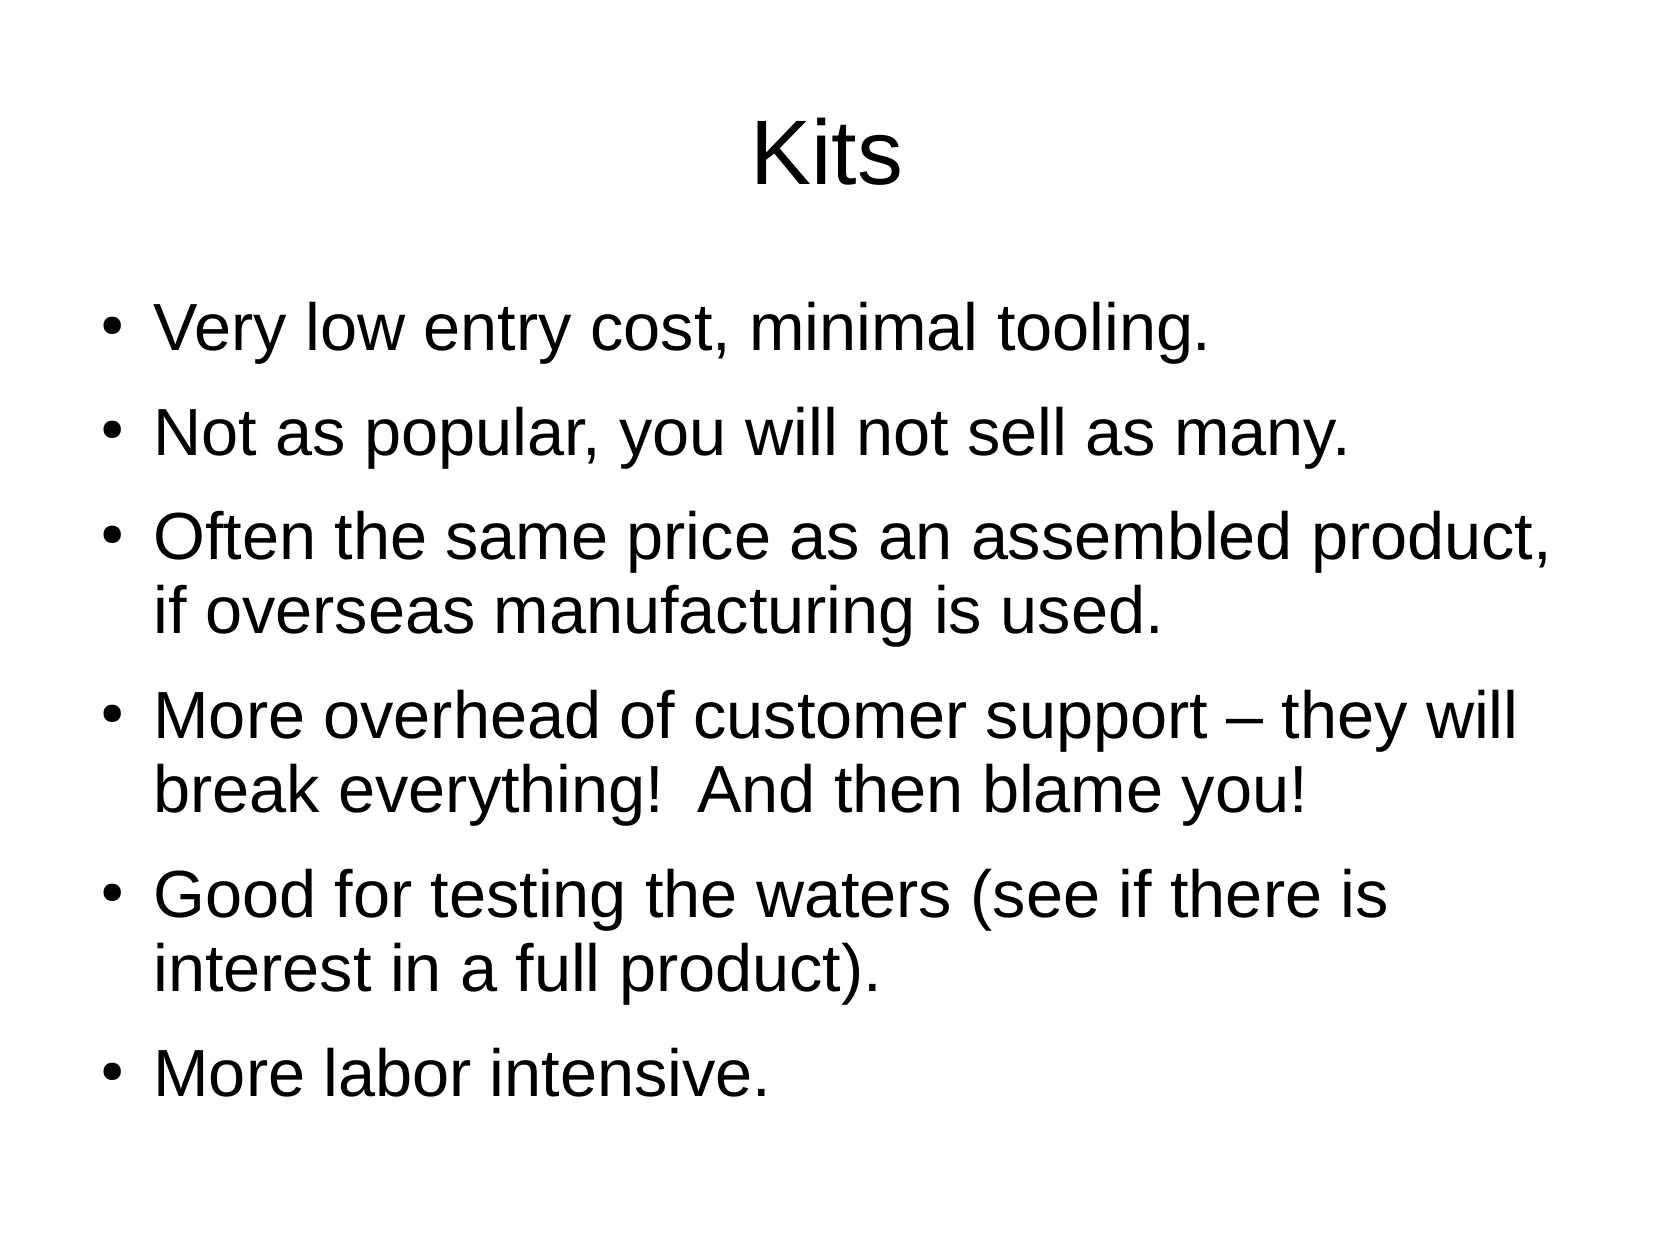

# Kits
Very low entry cost, minimal tooling.
Not as popular, you will not sell as many.
Often the same price as an assembled product, if overseas manufacturing is used.
More overhead of customer support – they will break everything! And then blame you!
Good for testing the waters (see if there is interest in a full product).
More labor intensive.